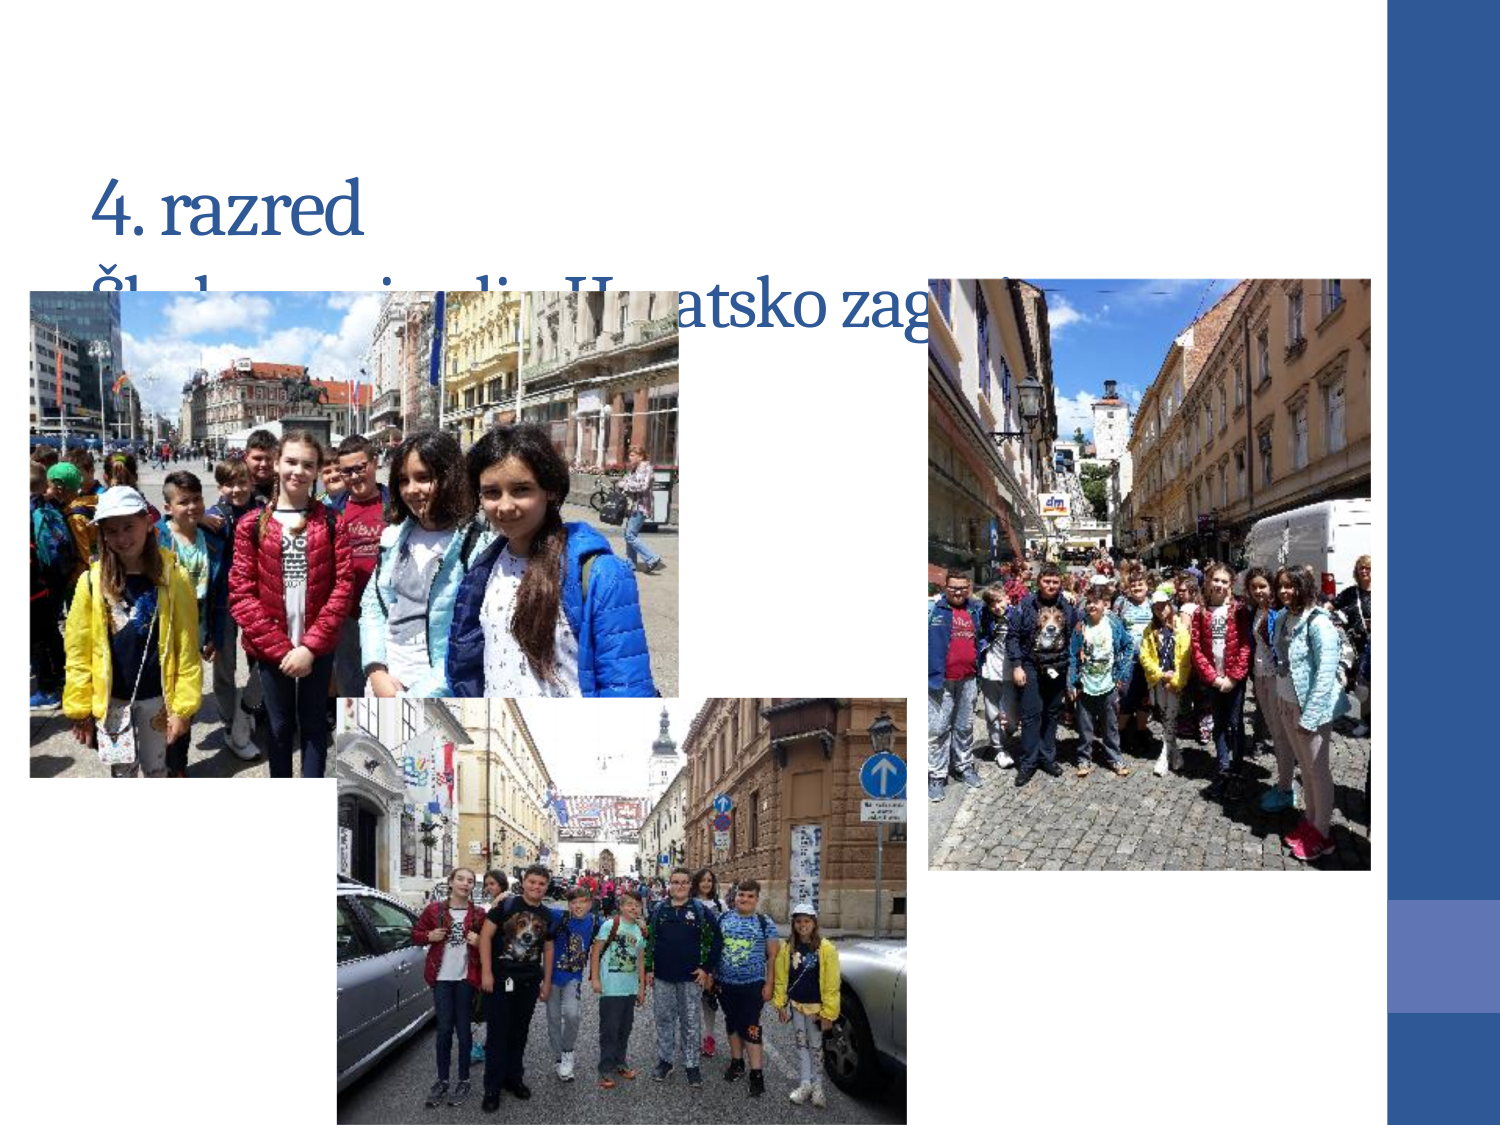

# 4. razred Škola u prirodi - Hrvatsko zagorje